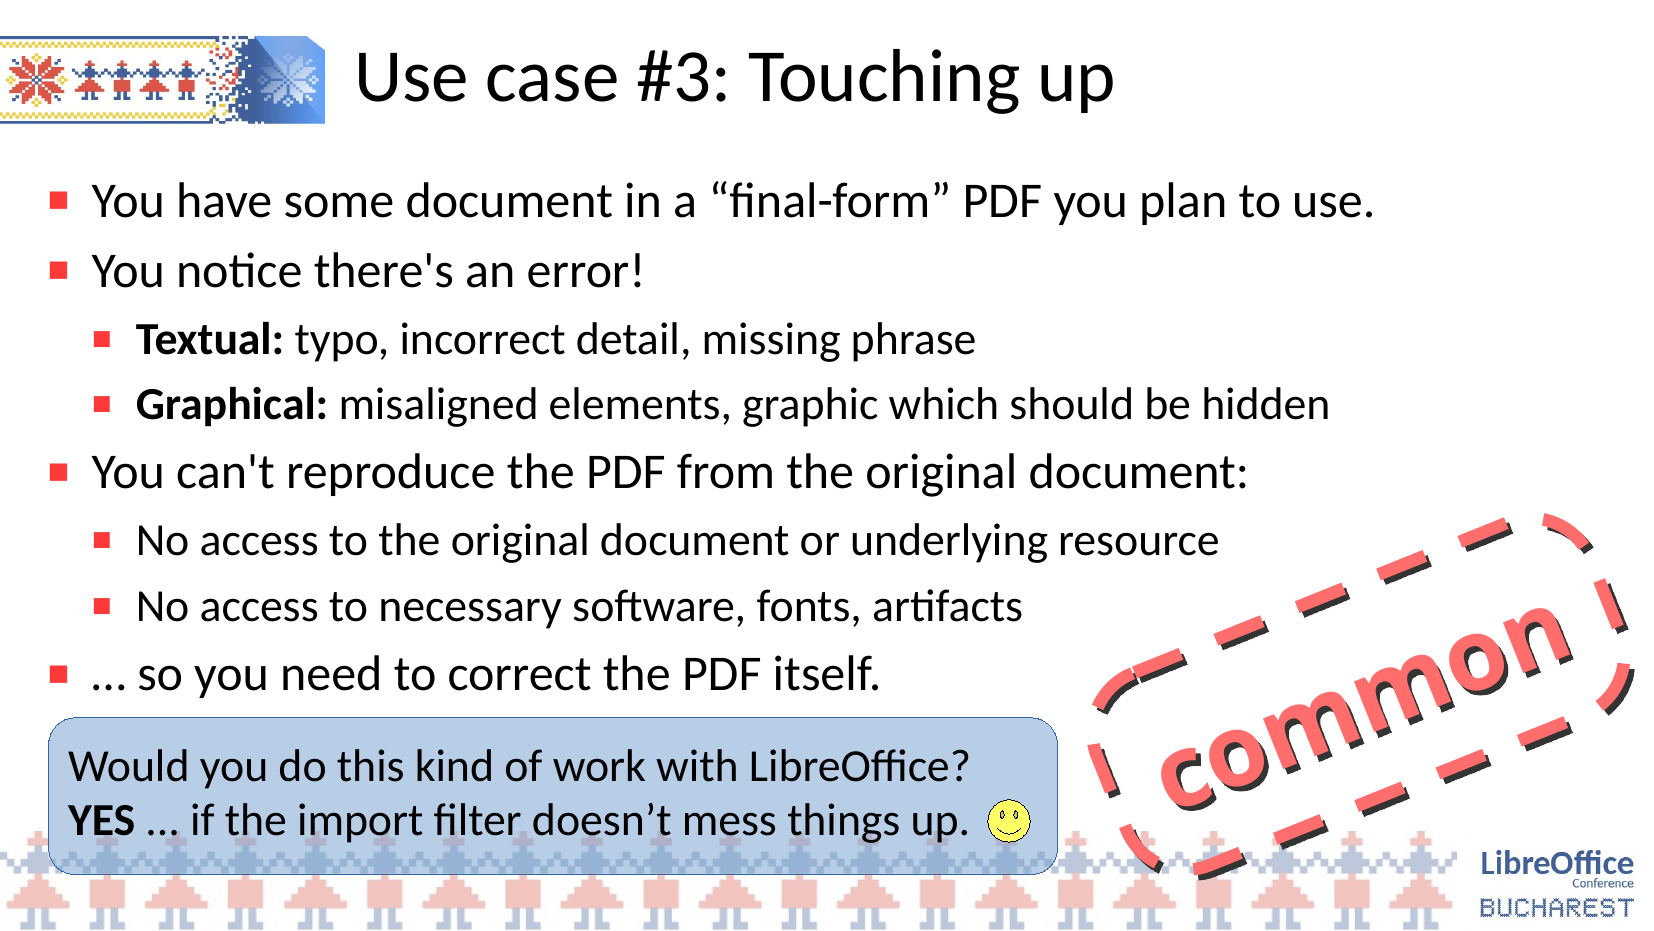

# Use case #3: Touching up
You have some document in a “final-form” PDF you plan to use.
You notice there's an error!
Textual: typo, incorrect detail, missing phrase
Graphical: misaligned elements, graphic which should be hidden
You can't reproduce the PDF from the original document:
No access to the original document or underlying resource
No access to necessary software, fonts, artifacts
… so you need to correct the PDF itself.
common
Would you do this kind of work with LibreOffice?
YES ... if the import filter doesn’t mess things up.